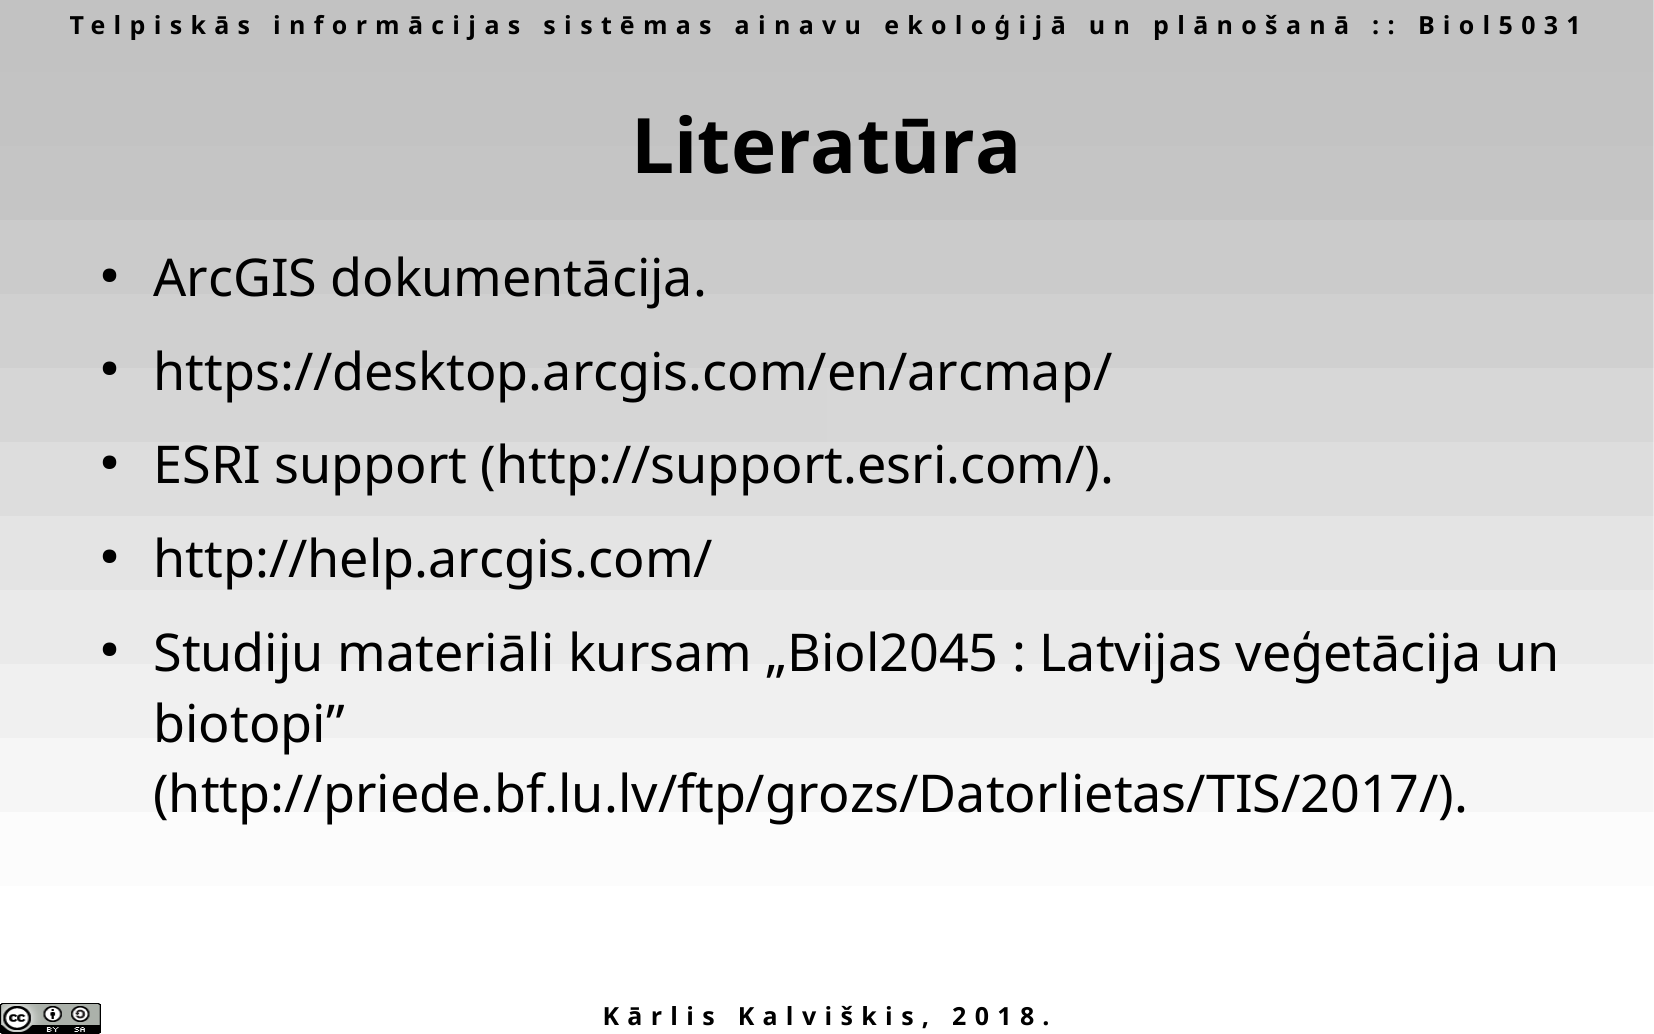

# Literatūra
ArcGIS dokumentācija.
https://desktop.arcgis.com/en/arcmap/
ESRI support (http://support.esri.com/).
http://help.arcgis.com/
Studiju materiāli kursam „Biol2045 : Latvijas veģetācija un biotopi” (http://priede.bf.lu.lv/ftp/grozs/Datorlietas/TIS/2017/).